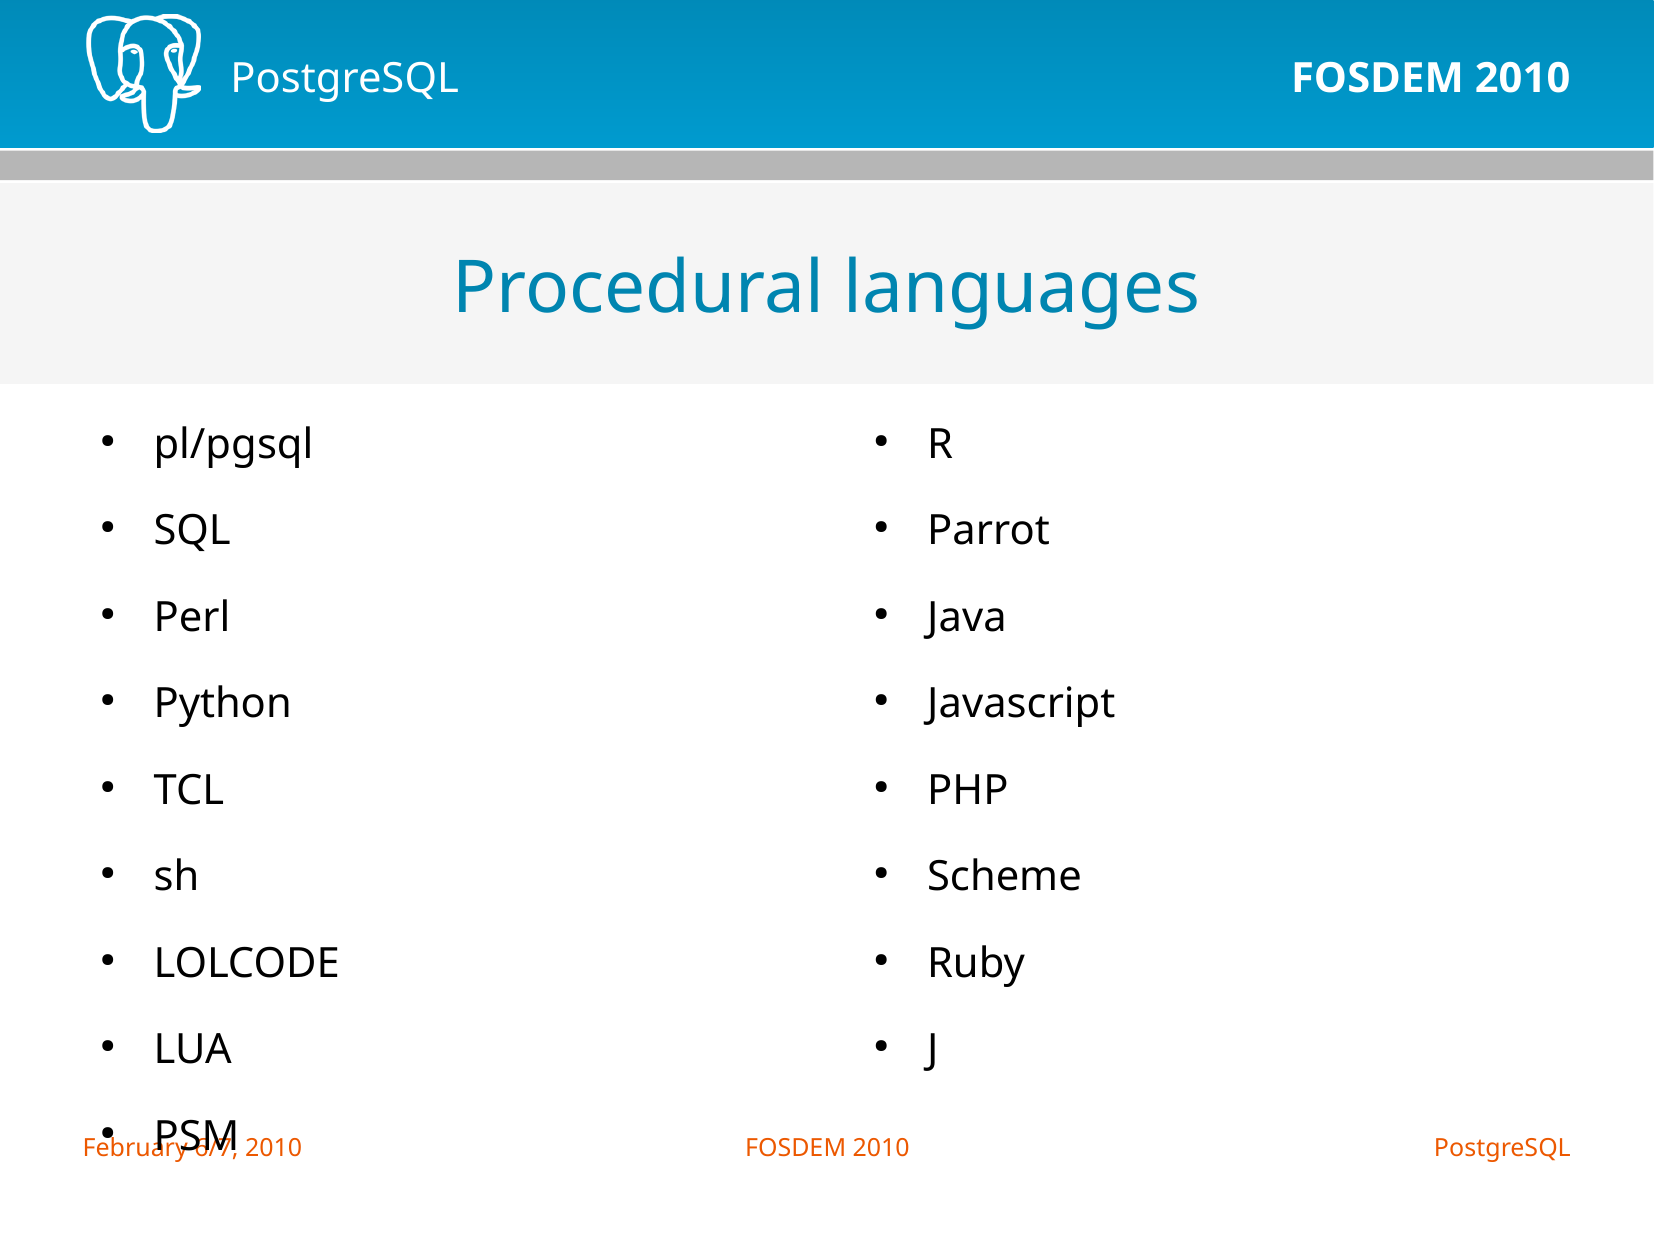

# Procedural languages
pl/pgsql
SQL
Perl
Python
TCL
sh
LOLCODE
LUA
PSM
R
Parrot
Java
Javascript
PHP
Scheme
Ruby
J
24